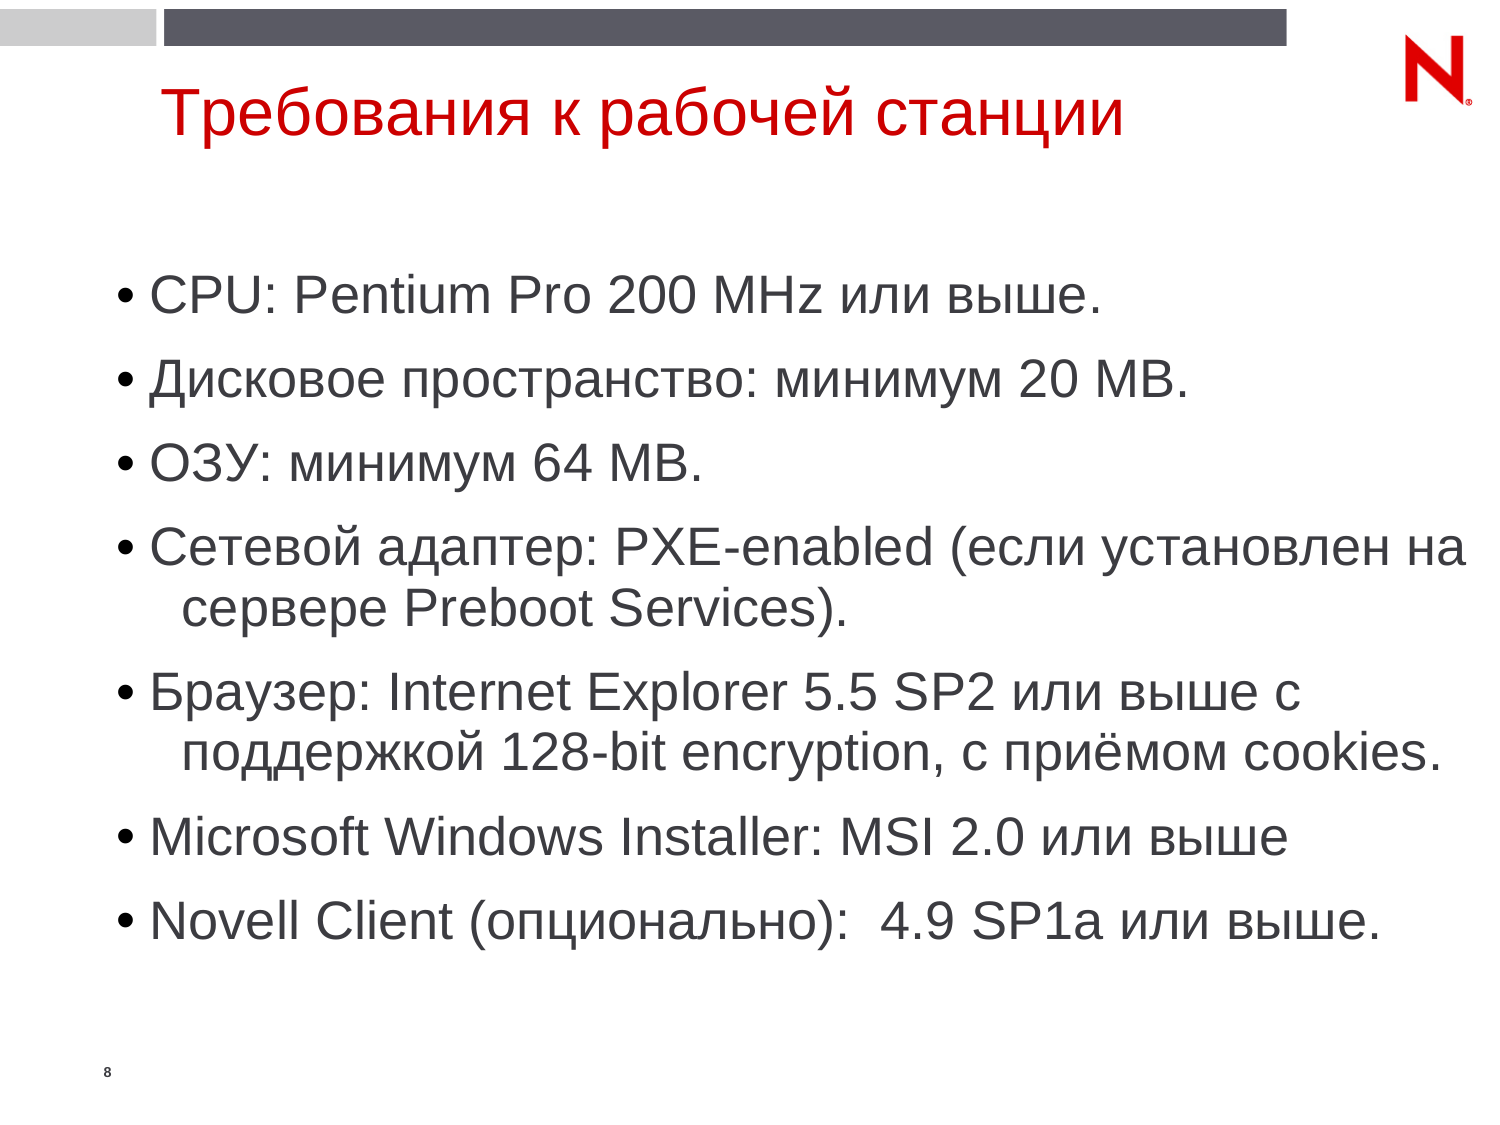

Требования к рабочей станции
CPU: Pentium Pro 200 MHz или выше.
Дисковое пространство: минимум 20 MB.
ОЗУ: минимум 64 MB.
Сетевой адаптер: PXE-enabled (если установлен на сервере Preboot Services).
Браузер: Internet Explorer 5.5 SP2 или выше с поддержкой 128-bit encryption, с приёмом cookies.
Microsoft Windows Installer: MSI 2.0 или выше
Novell Client (опционально): 4.9 SP1a или выше.